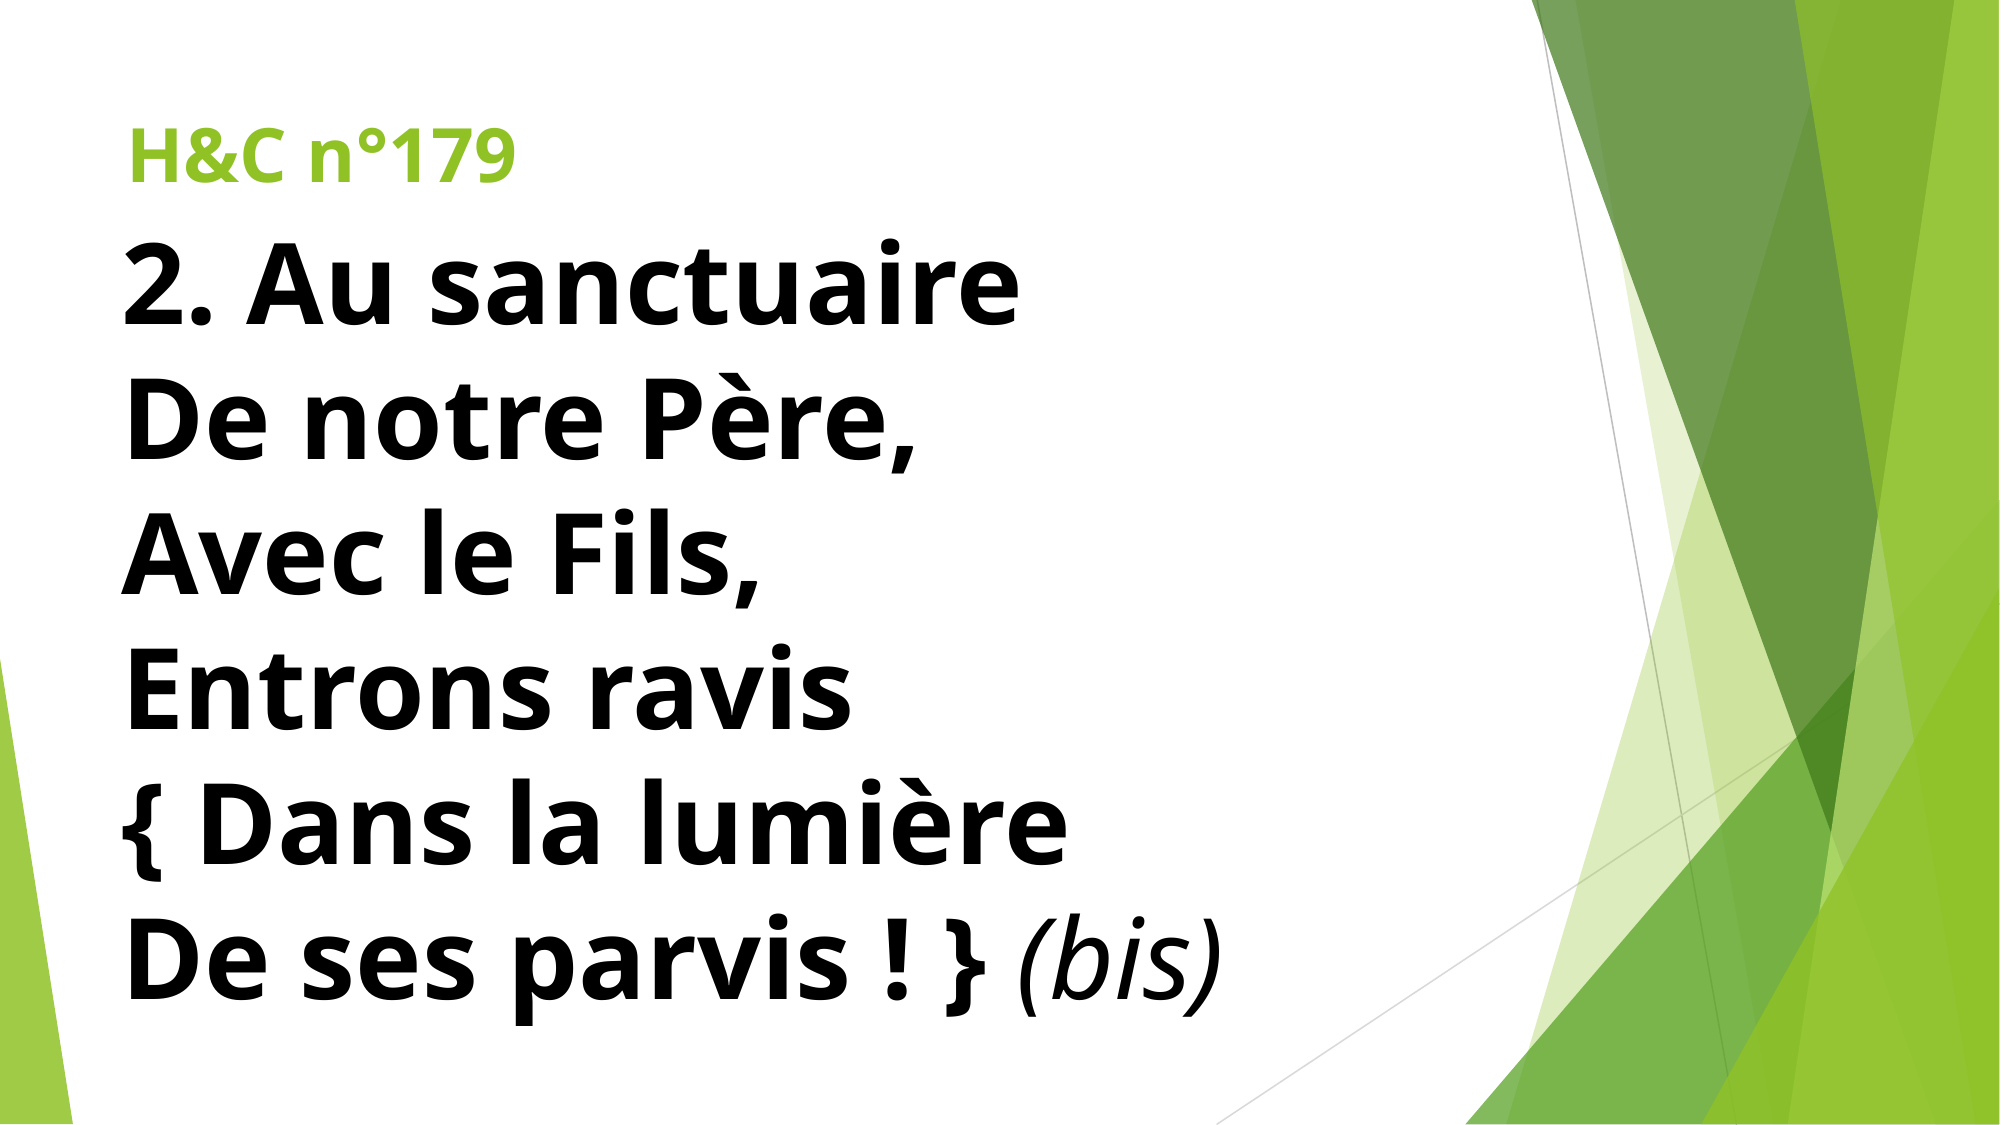

H&C n°179
2. Au sanctuaire
De notre Père,
Avec le Fils,
Entrons ravis
{ Dans la lumière
De ses parvis ! } (bis)